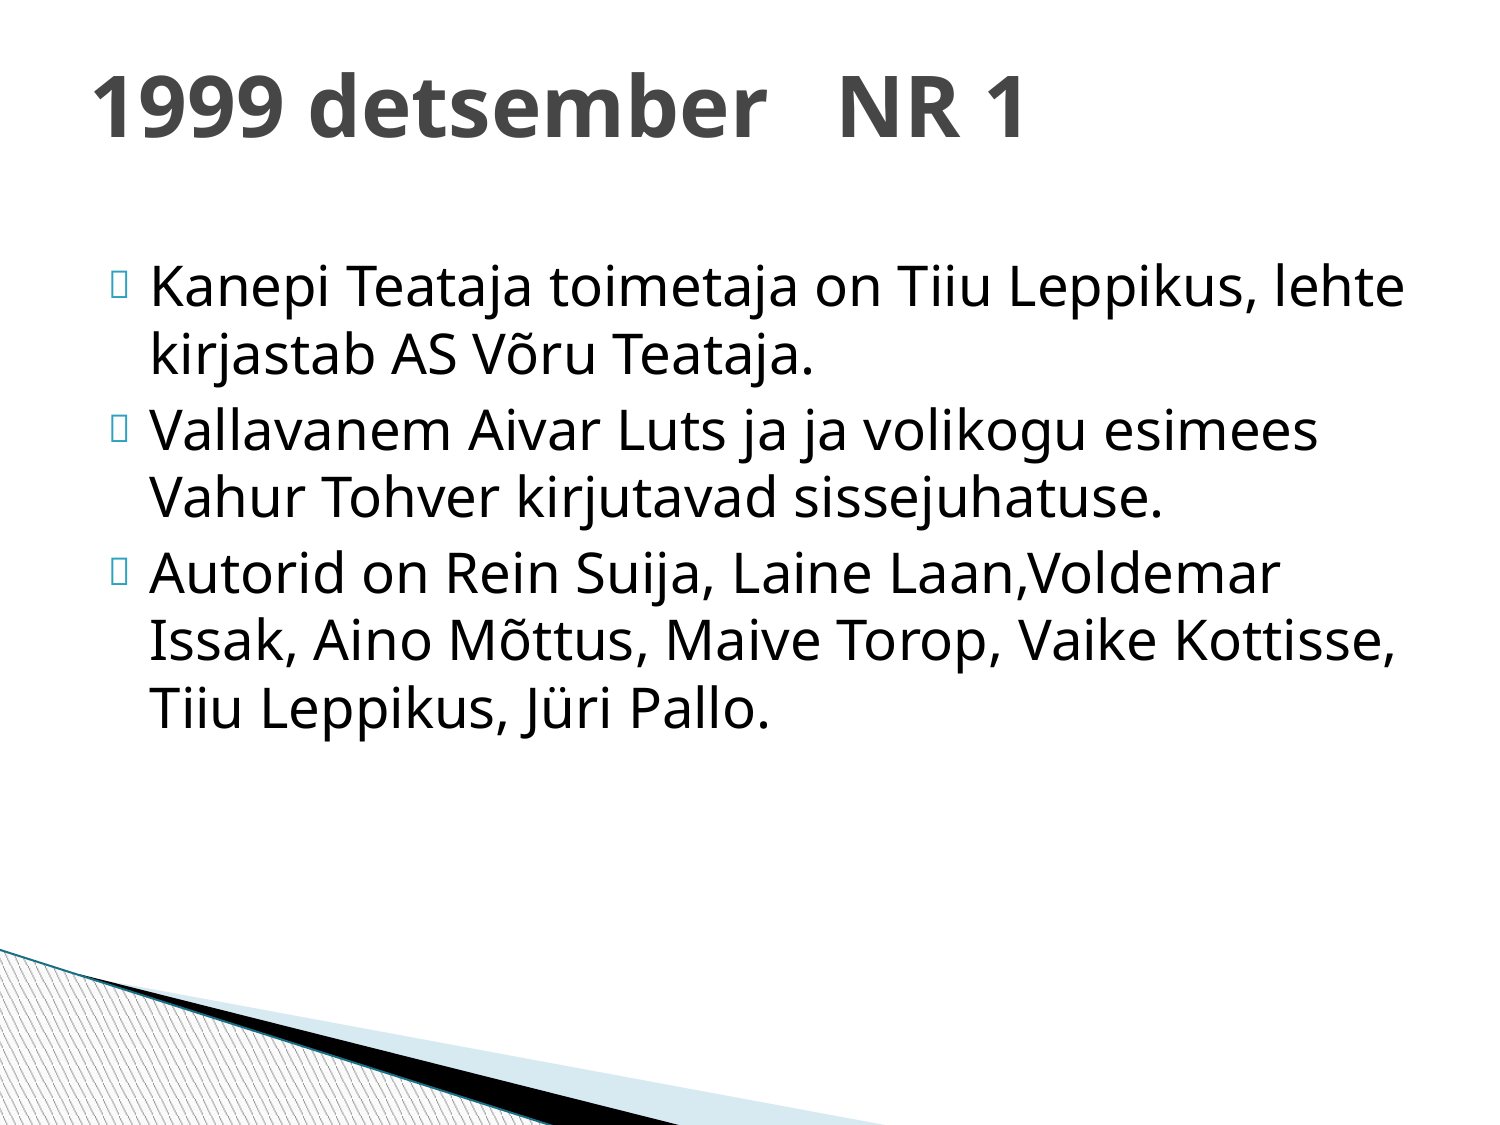

1999 detsember NR 1
# Kanepi Teataja toimetaja on Tiiu Leppikus, lehte kirjastab AS Võru Teataja.
Vallavanem Aivar Luts ja ja volikogu esimees Vahur Tohver kirjutavad sissejuhatuse.
Autorid on Rein Suija, Laine Laan,Voldemar Issak, Aino Mõttus, Maive Torop, Vaike Kottisse, Tiiu Leppikus, Jüri Pallo.